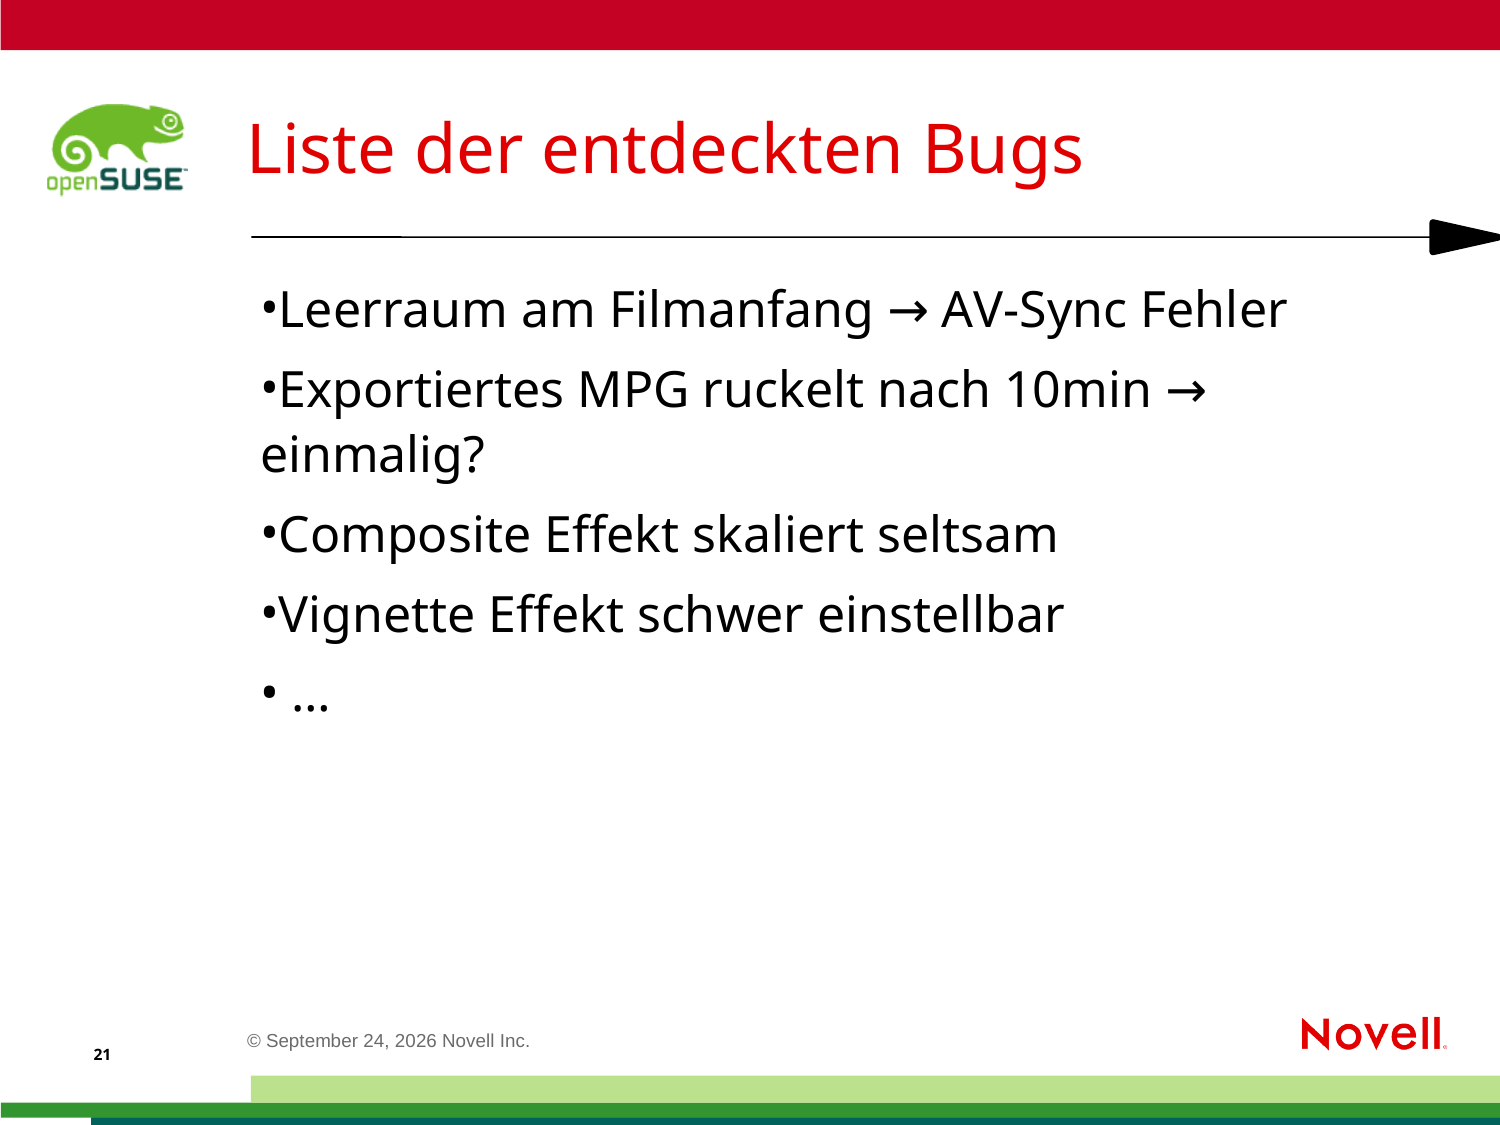

# Liste der entdeckten Bugs
Leerraum am Filmanfang → AV-Sync Fehler
Exportiertes MPG ruckelt nach 10min → einmalig?
Composite Effekt skaliert seltsam
Vignette Effekt schwer einstellbar
 …